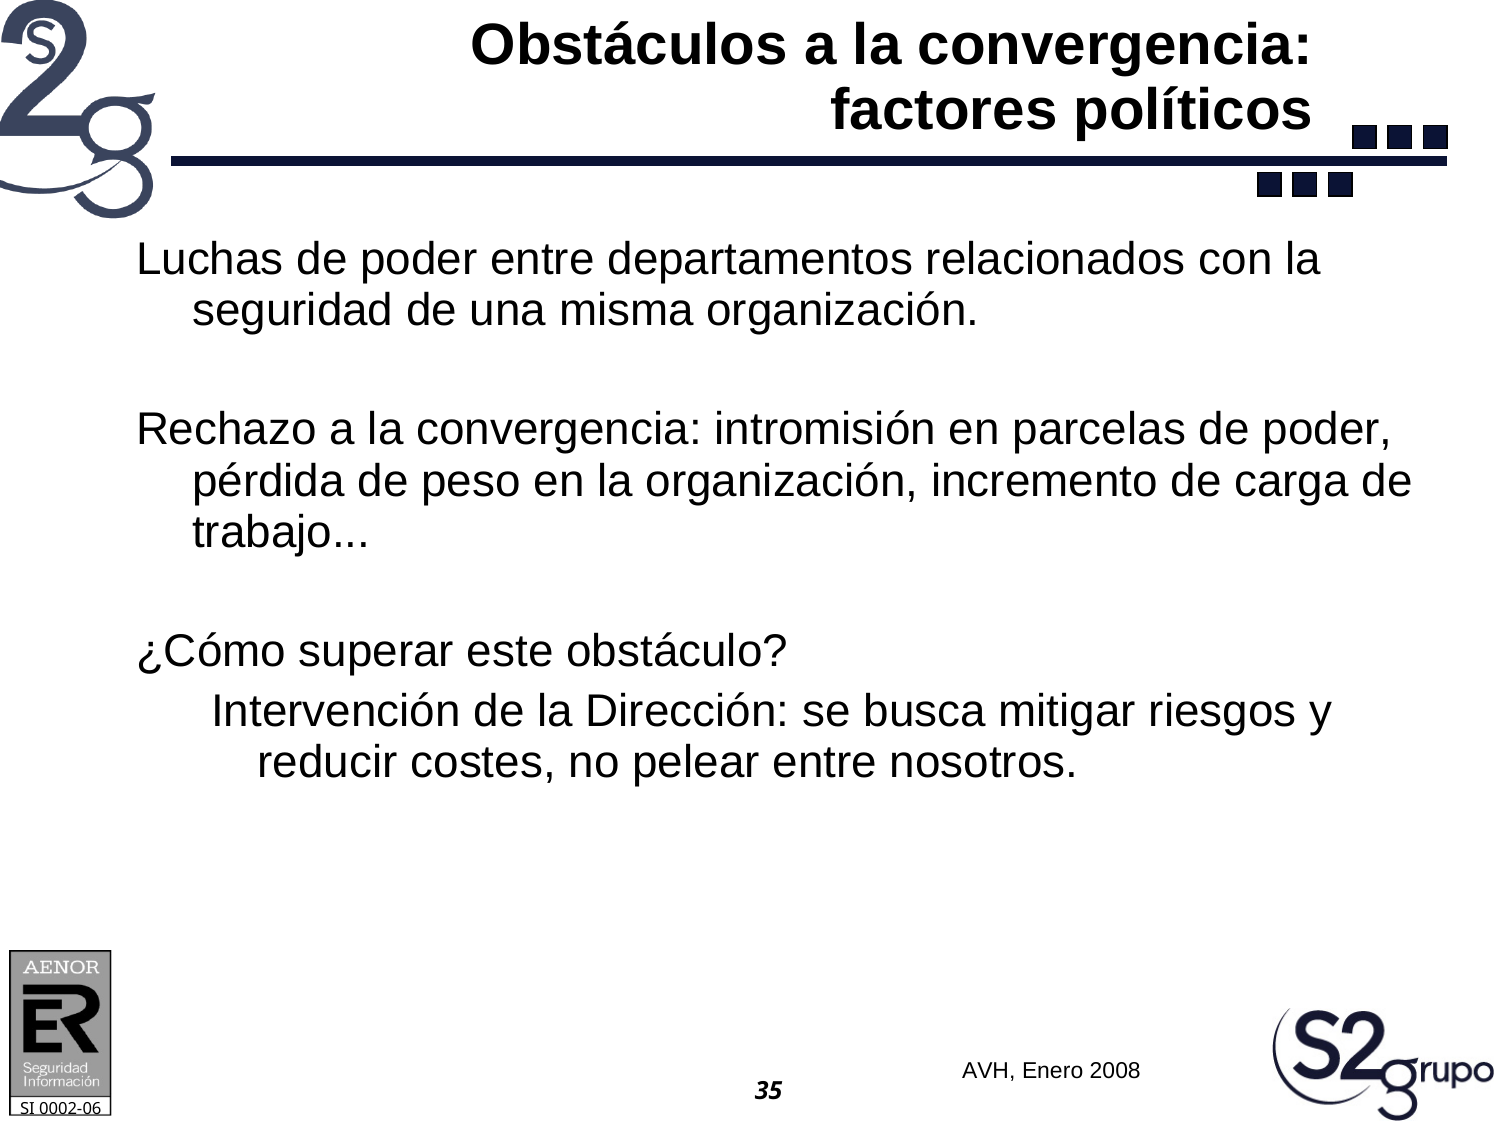

# Obstáculos a la convergencia: factores políticos
Luchas de poder entre departamentos relacionados con la seguridad de una misma organización.
Rechazo a la convergencia: intromisión en parcelas de poder, pérdida de peso en la organización, incremento de carga de trabajo...
¿Cómo superar este obstáculo?
Intervención de la Dirección: se busca mitigar riesgos y reducir costes, no pelear entre nosotros.
AVH, Enero 2008